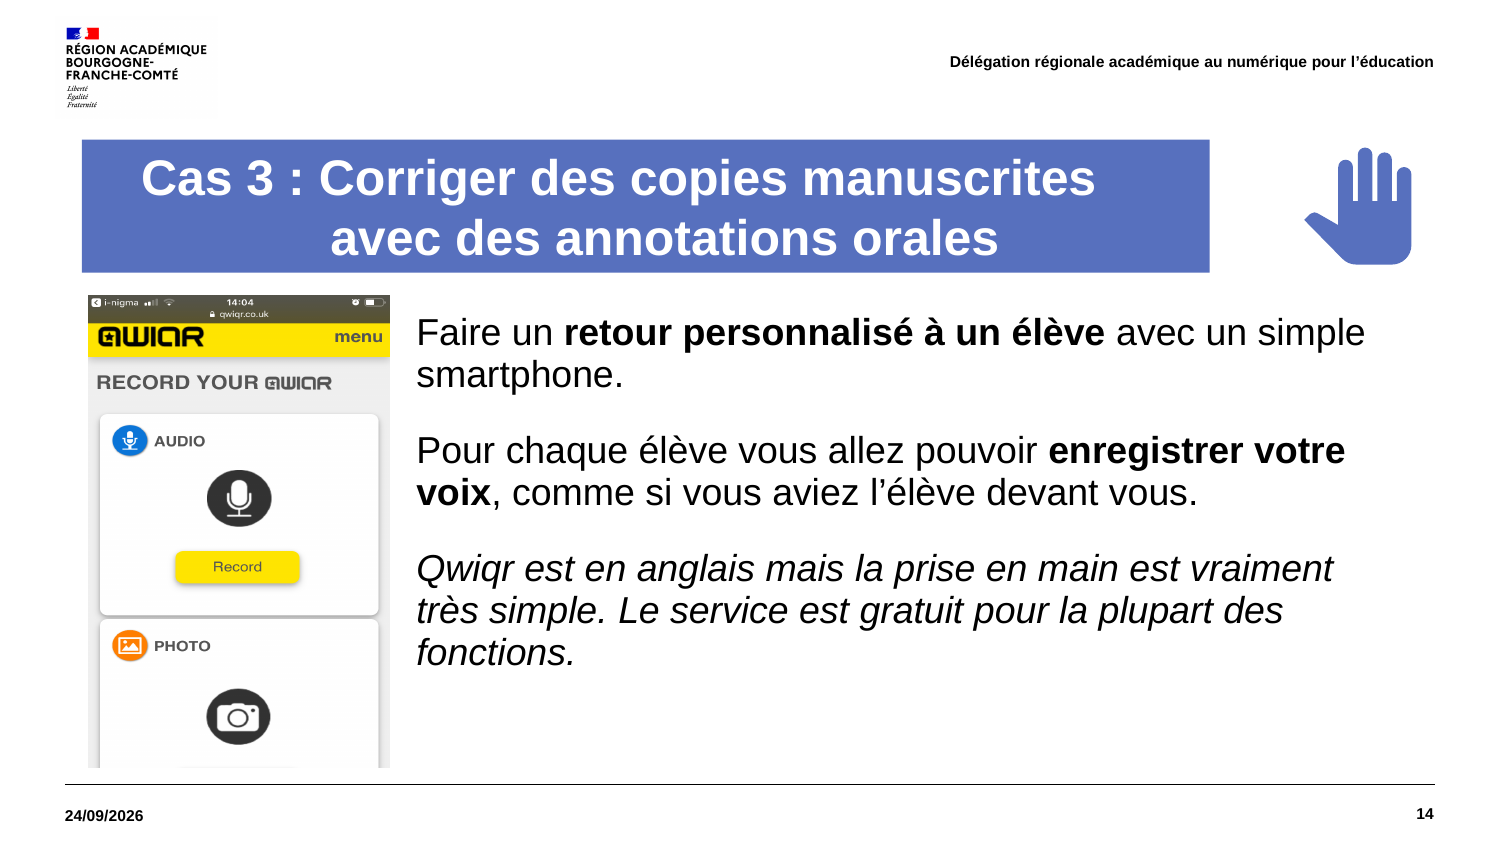

Délégation régionale académique au numérique pour l’éducation
Cas 3 : Corriger des copies manuscrites 		 avec des annotations orales
Faire un retour personnalisé à un élève avec un simple smartphone.
Pour chaque élève vous allez pouvoir enregistrer votre voix, comme si vous aviez l’élève devant vous.
Qwiqr est en anglais mais la prise en main est vraiment très simple. Le service est gratuit pour la plupart des fonctions.